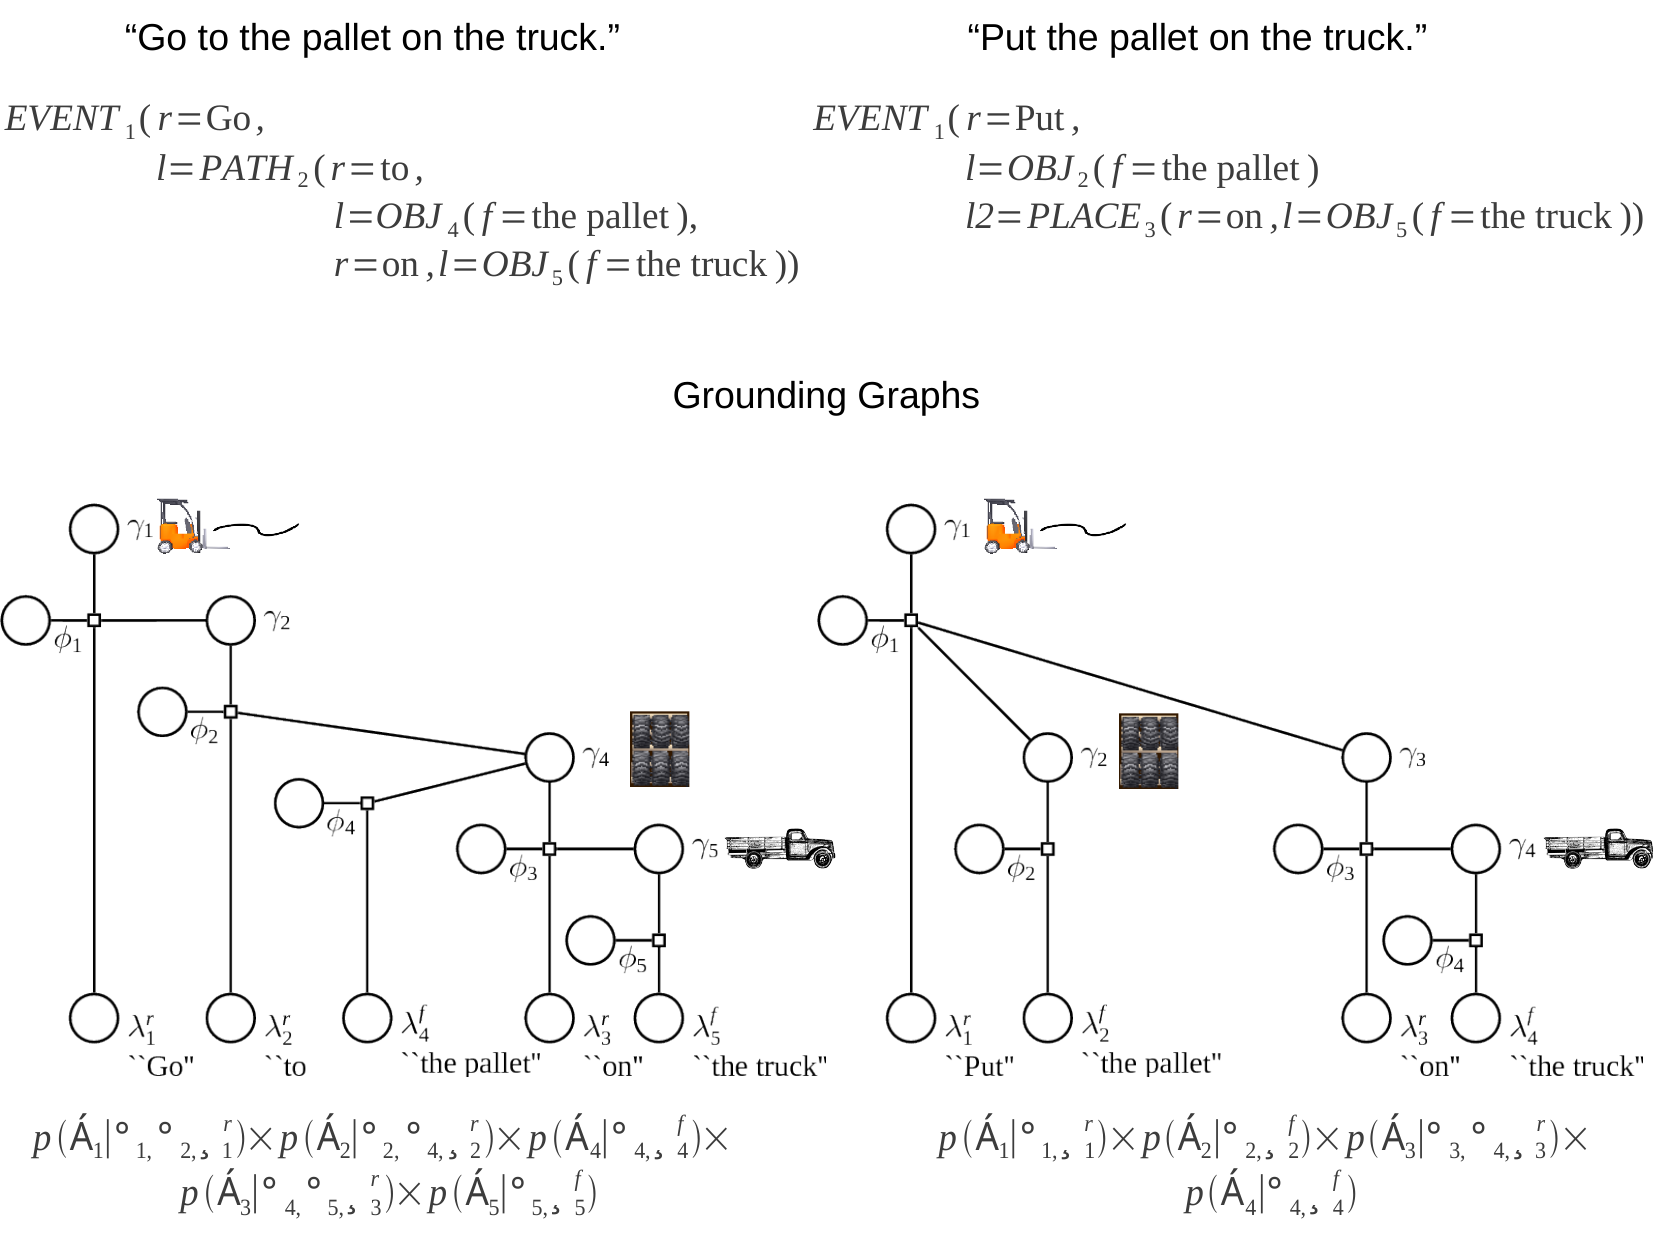

“Go to the pallet on the truck.”
# “Put the pallet on the truck.”
Grounding Graphs